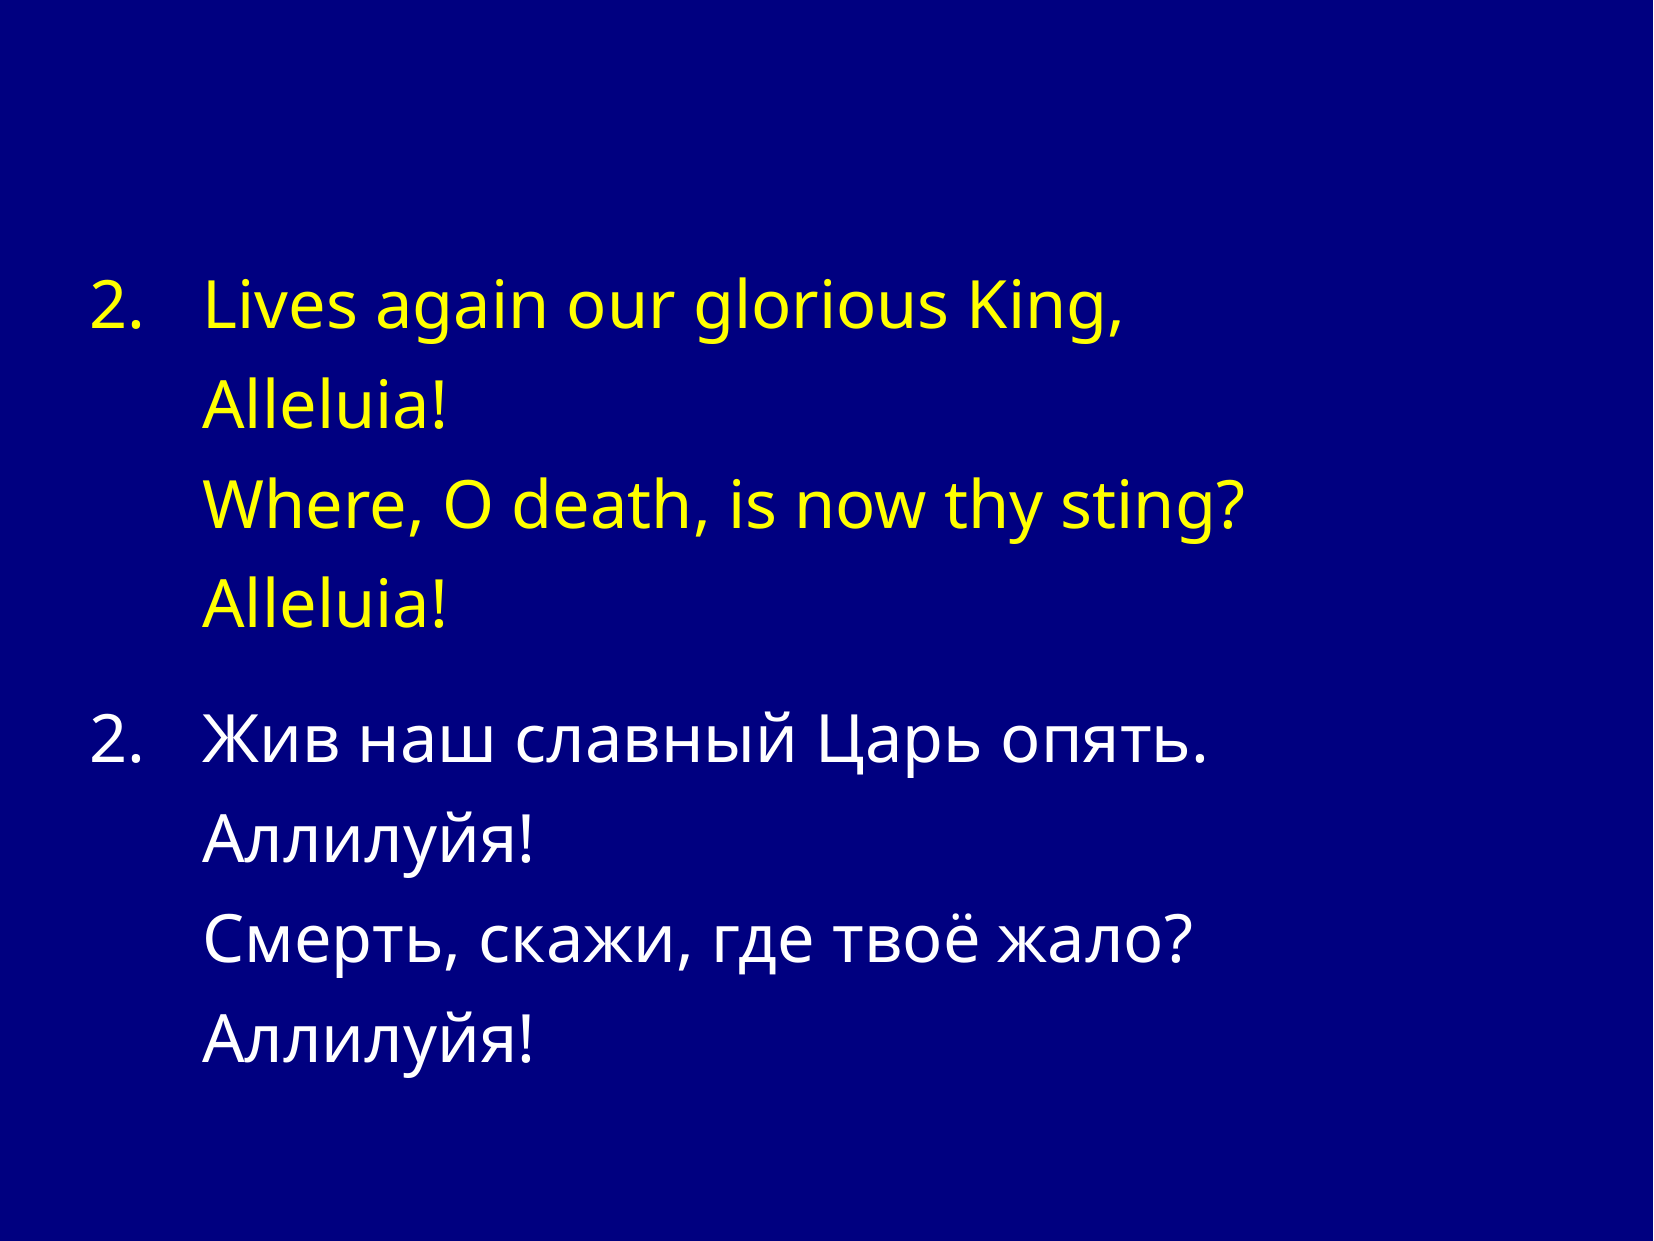

2.	Lives again our glorious King,
	Alleluia!
	Where, O death, is now thy sting?
	Alleluia!
2.	Жив наш славный Царь опять.
	Аллилуйя!
	Смерть, скажи, где твоё жало?
	Аллилуйя!